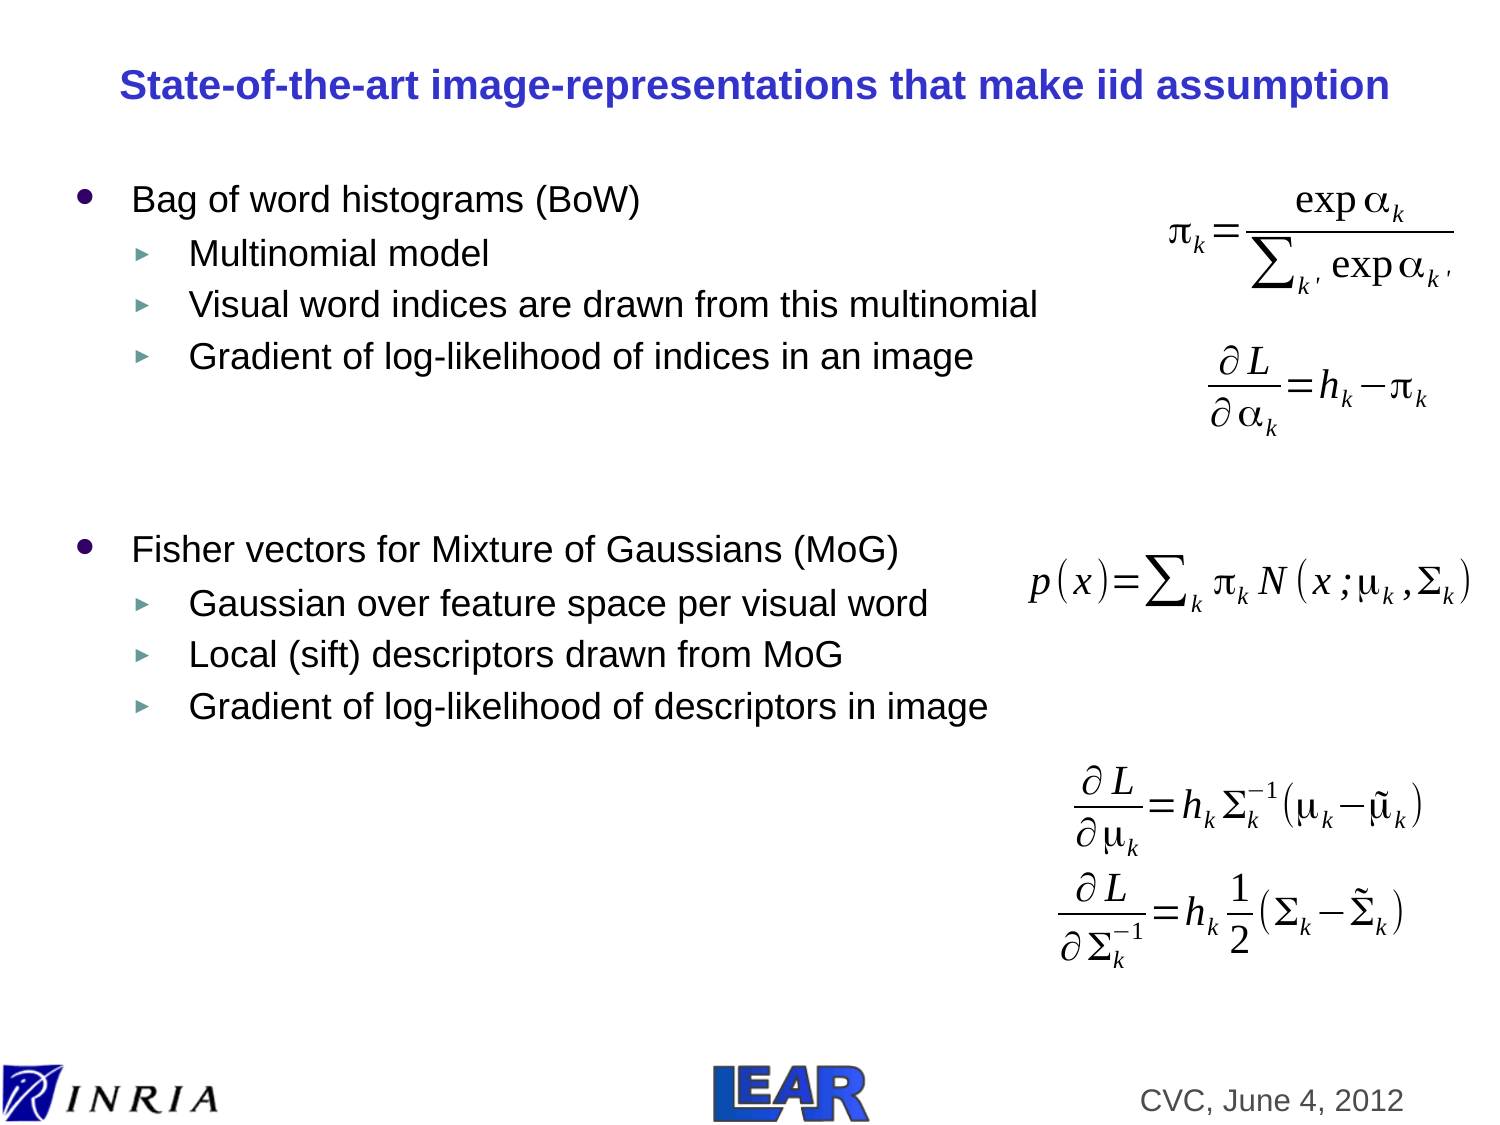

# State-of-the-art image-representations that make iid assumption
Bag of word histograms (BoW)
Multinomial model
Visual word indices are drawn from this multinomial
Gradient of log-likelihood of indices in an image
Fisher vectors for Mixture of Gaussians (MoG)
Gaussian over feature space per visual word
Local (sift) descriptors drawn from MoG
Gradient of log-likelihood of descriptors in image